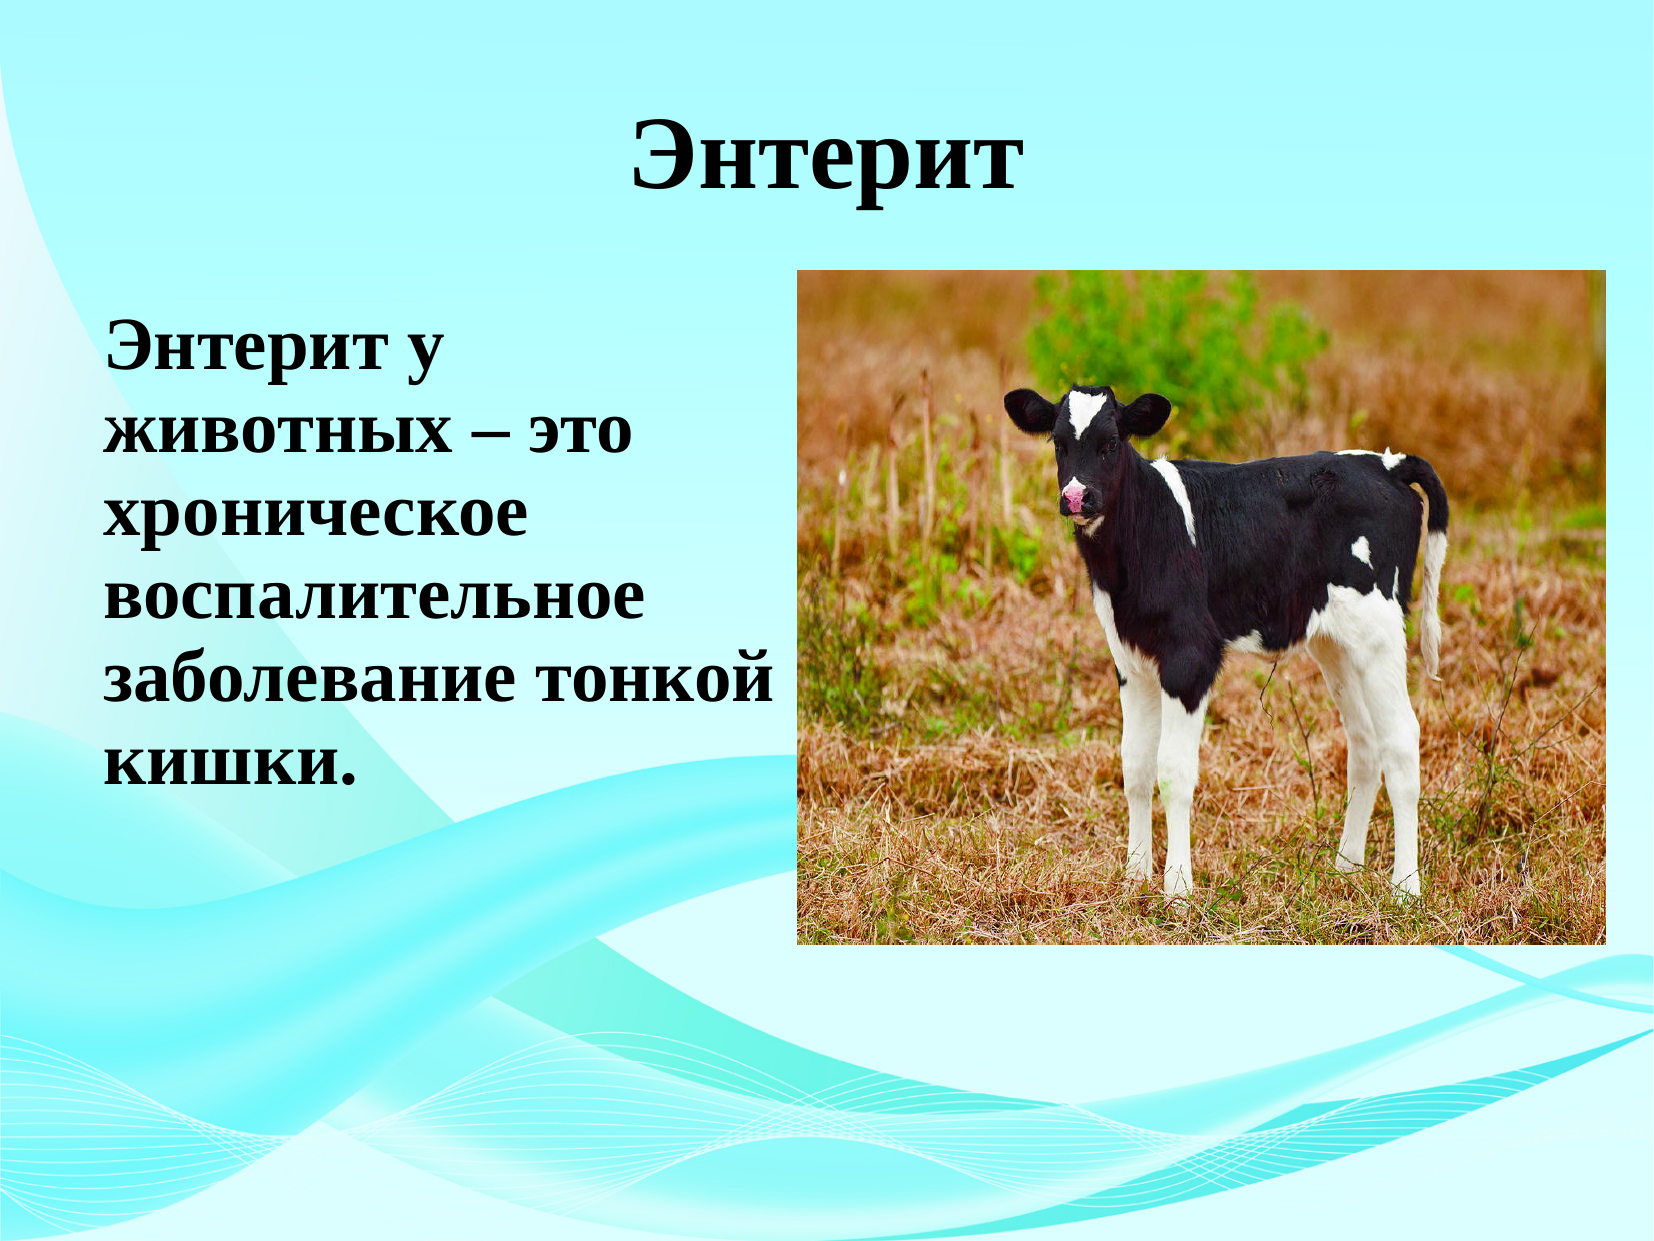

# Энтерит
Энтерит у животных – это хроническое воспалительное заболевание тонкой кишки.